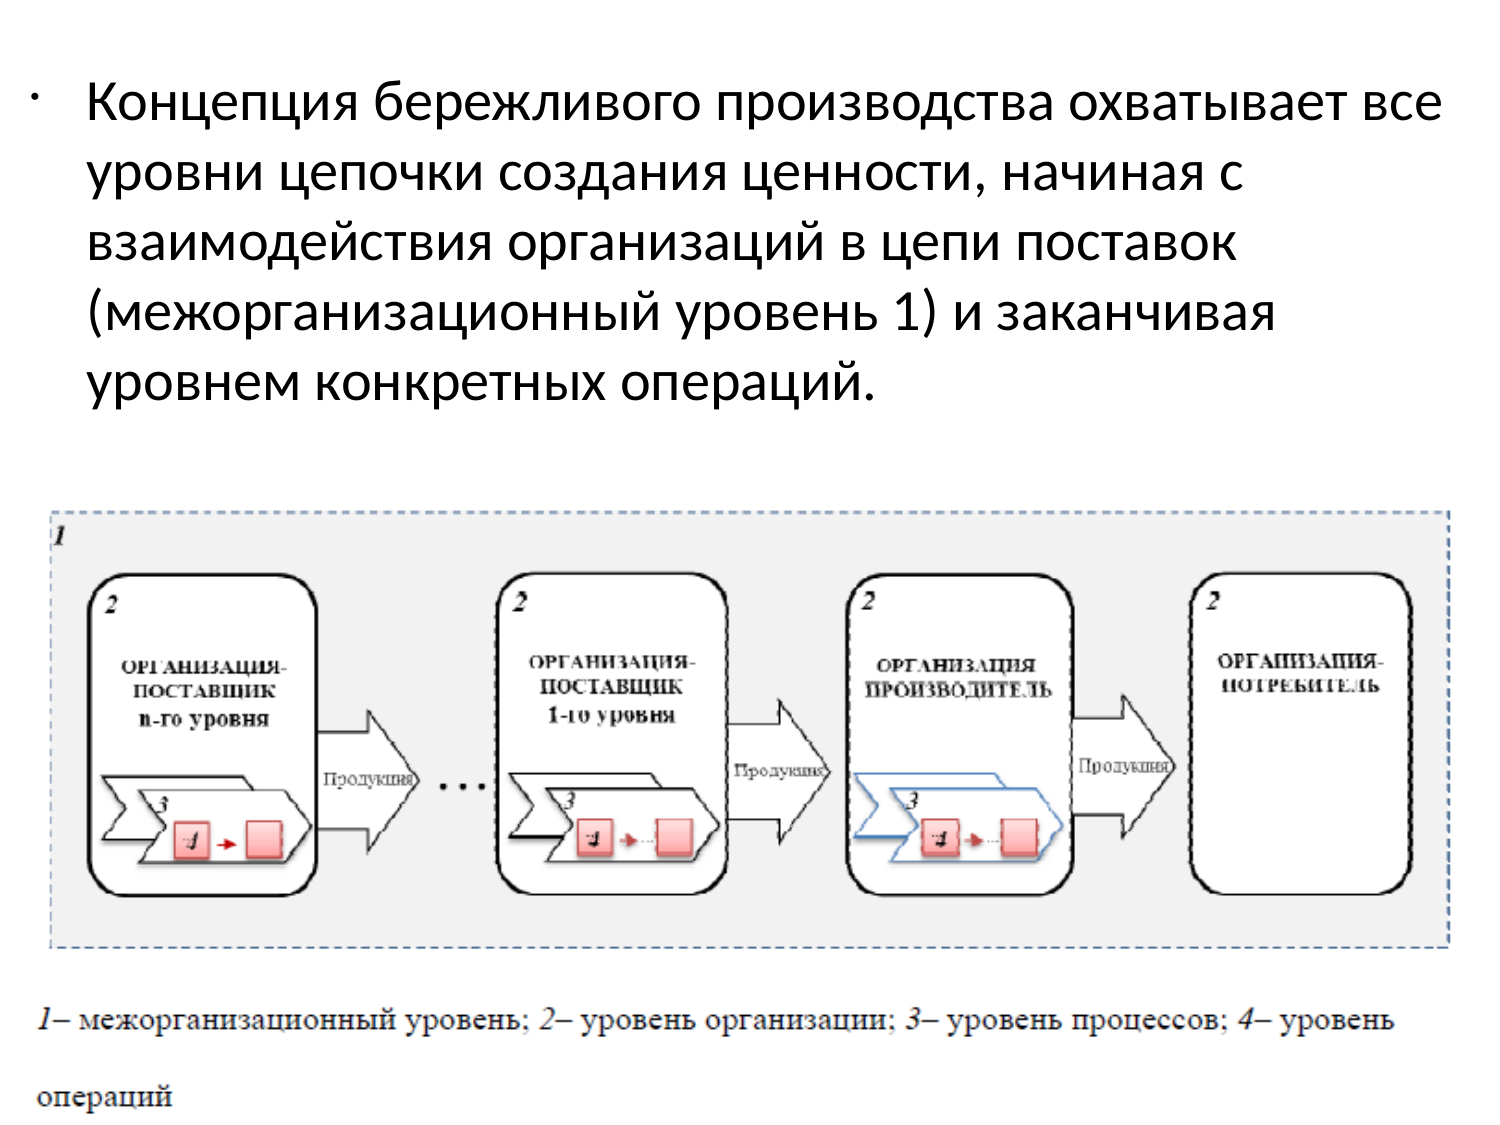

Концепция бережливого производства охватывает все уровни цепочки создания ценности, начиная с взаимодействия организаций в цепи поставок (межорганизационный уровень 1) и заканчивая уровнем конкретных операций.